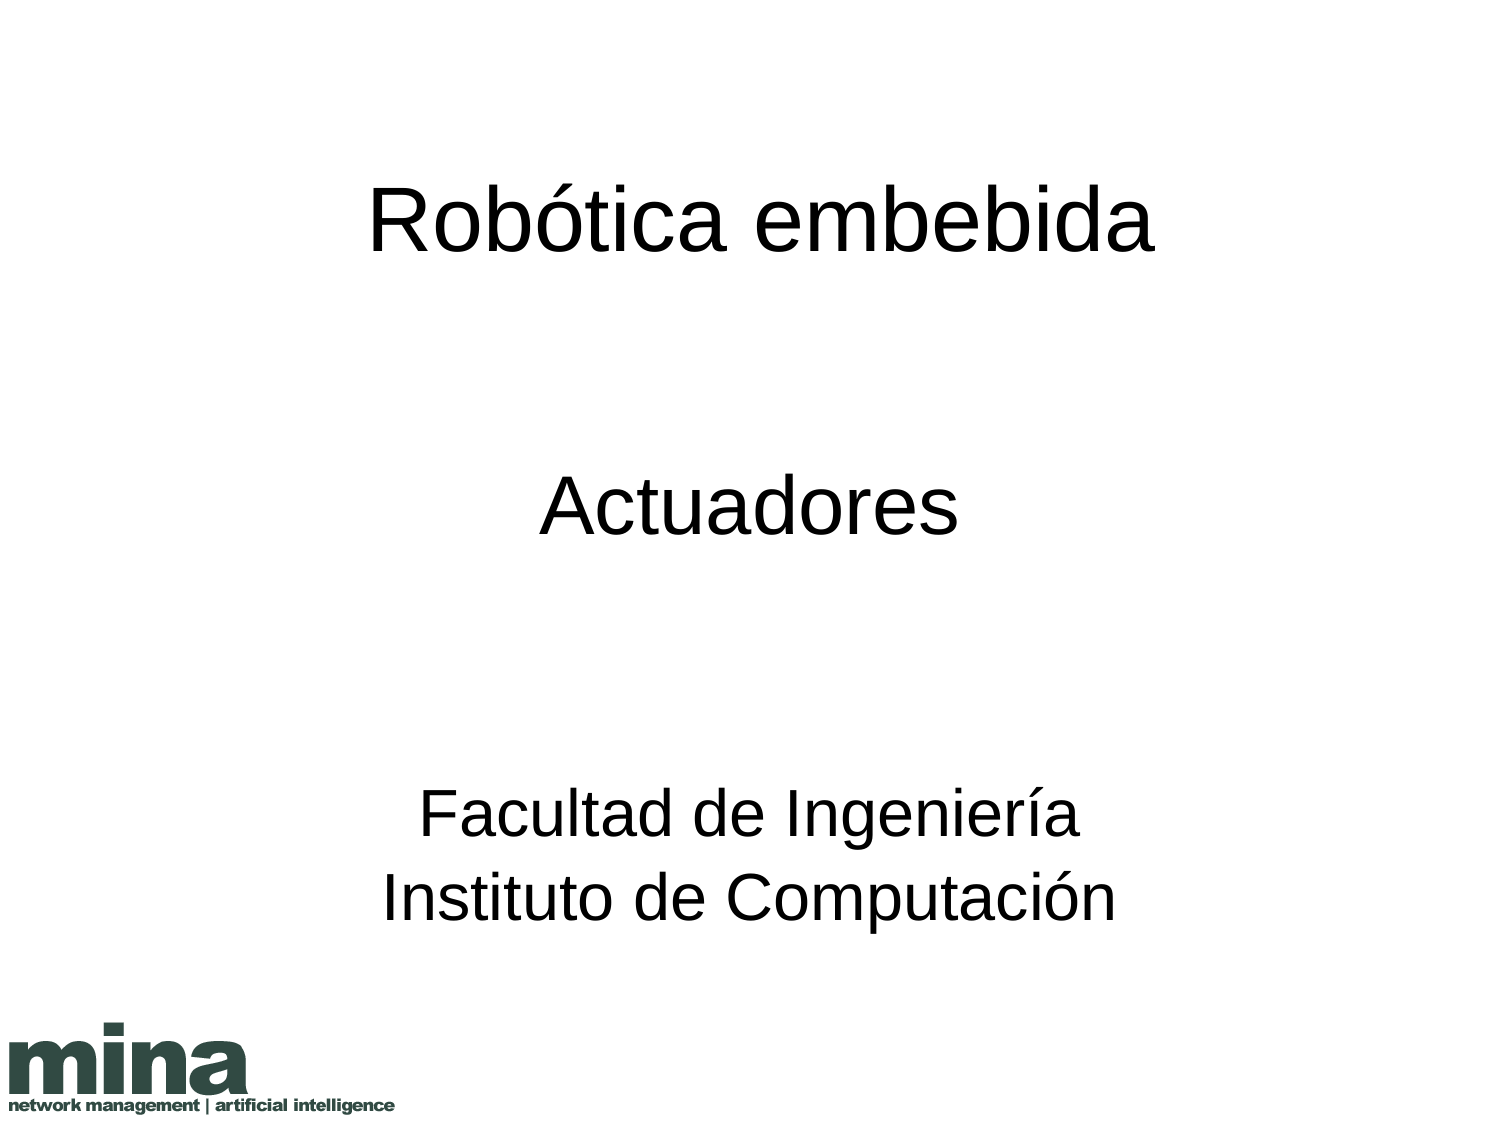

# Robótica embebida
Actuadores
Facultad de Ingeniería
Instituto de Computación